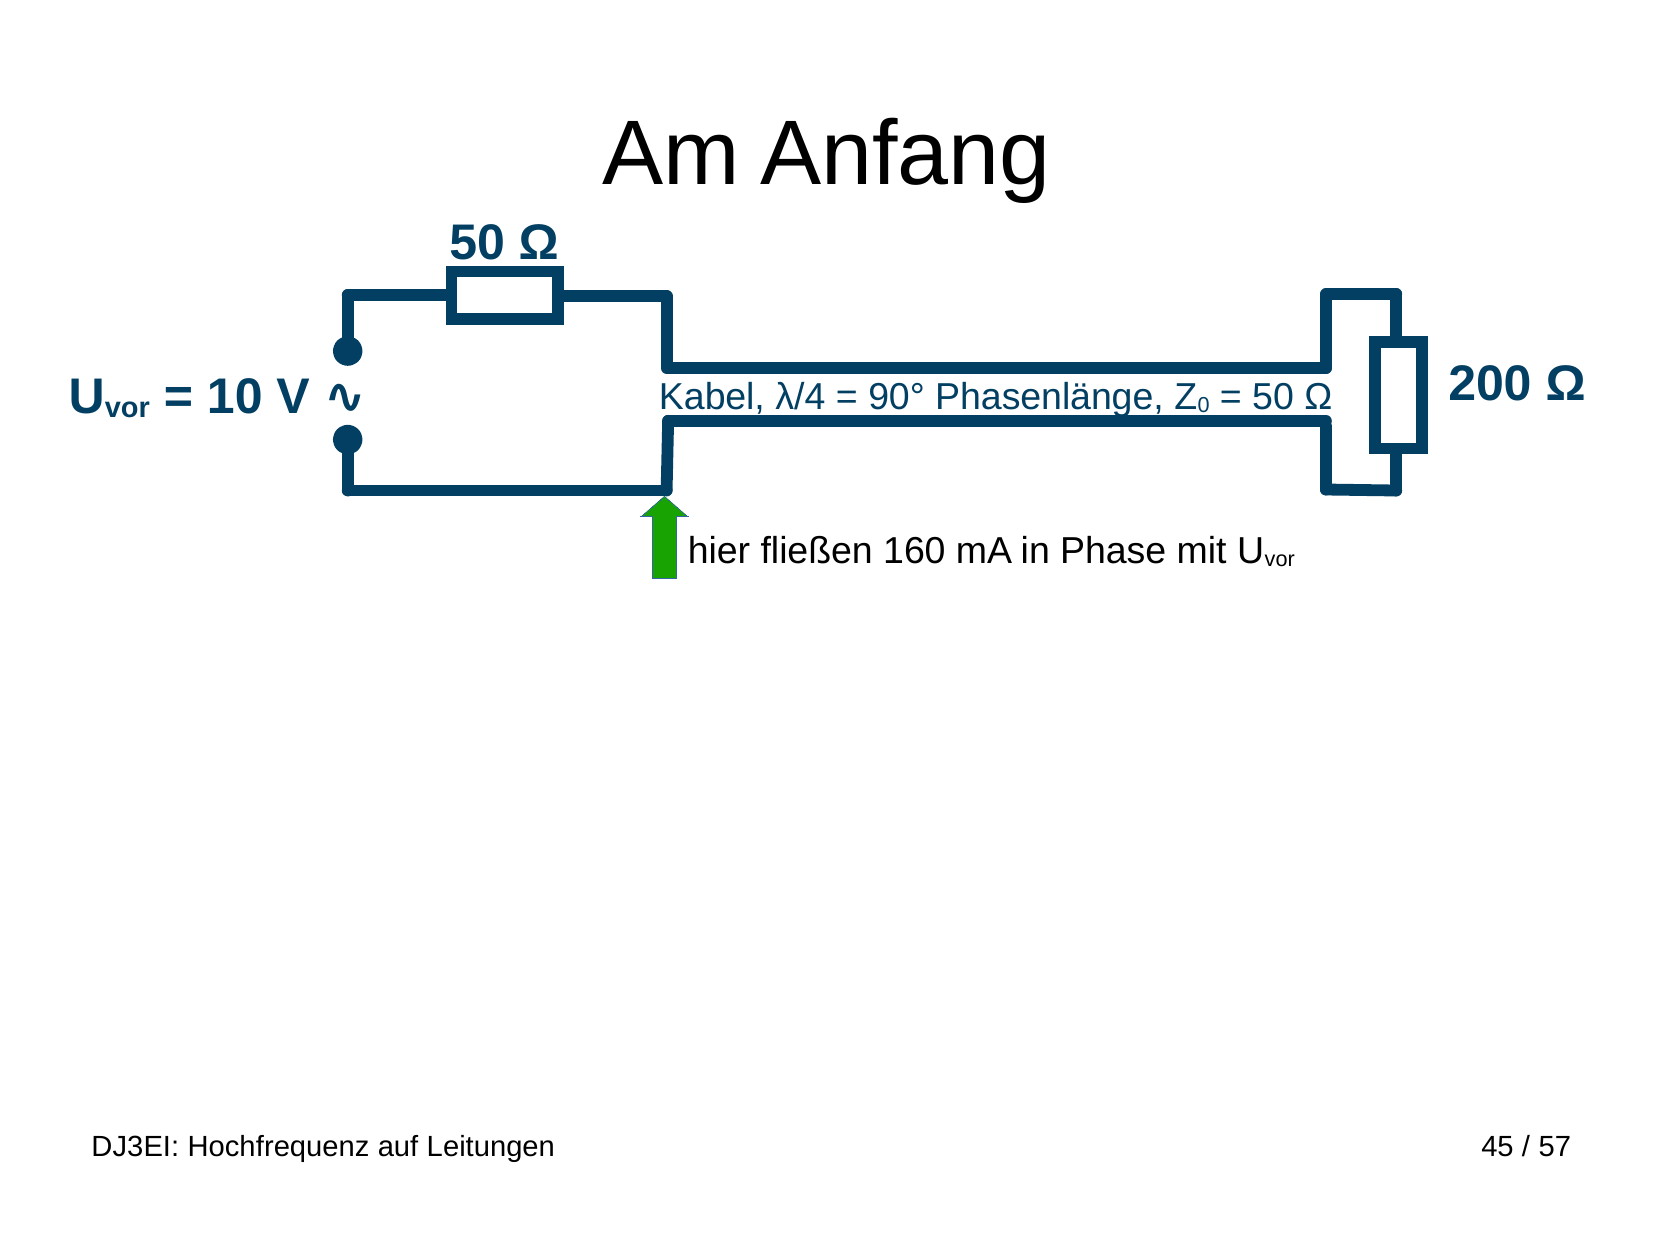

# Am Anfang
50 Ω
 200 Ω
Uvor = 10 V ∿
Kabel, λ/4 = 90° Phasenlänge, Z0 = 50 Ω
hier fließen 160 mA in Phase mit Uvor